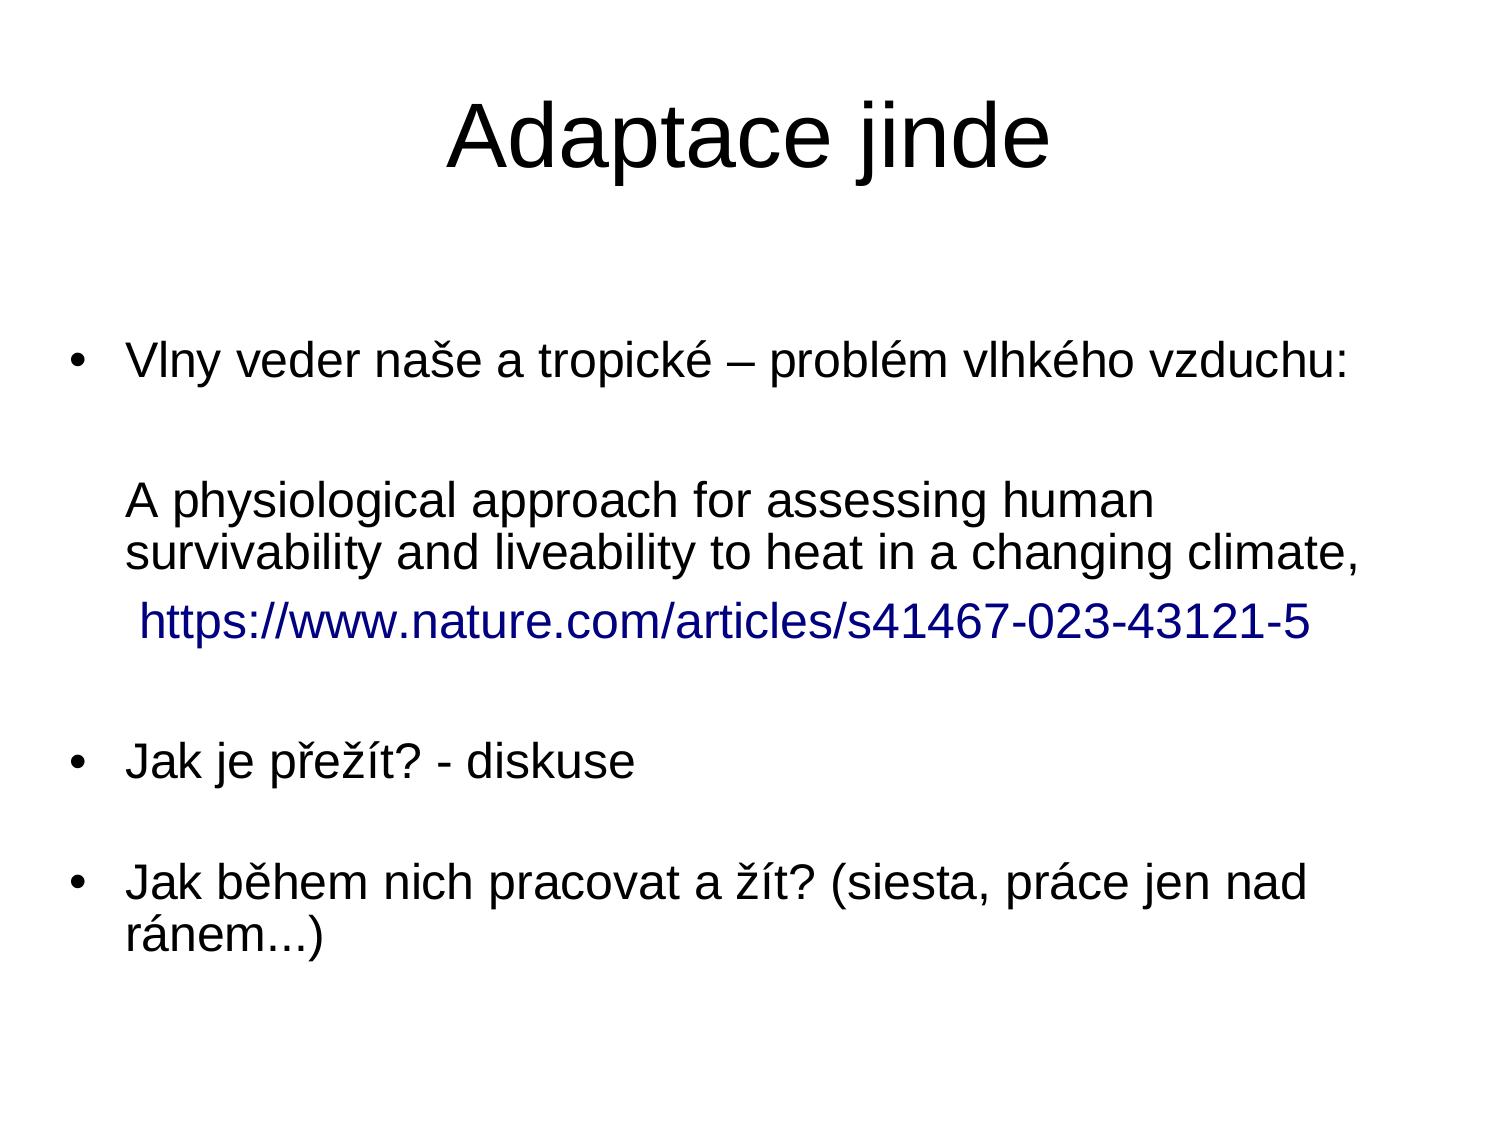

# Adaptace jinde
Vlny veder naše a tropické – problém vlhkého vzduchu:
A physiological approach for assessing human survivability and liveability to heat in a changing climate,
 https://www.nature.com/articles/s41467-023-43121-5
Jak je přežít? - diskuse
Jak během nich pracovat a žít? (siesta, práce jen nad ránem...)